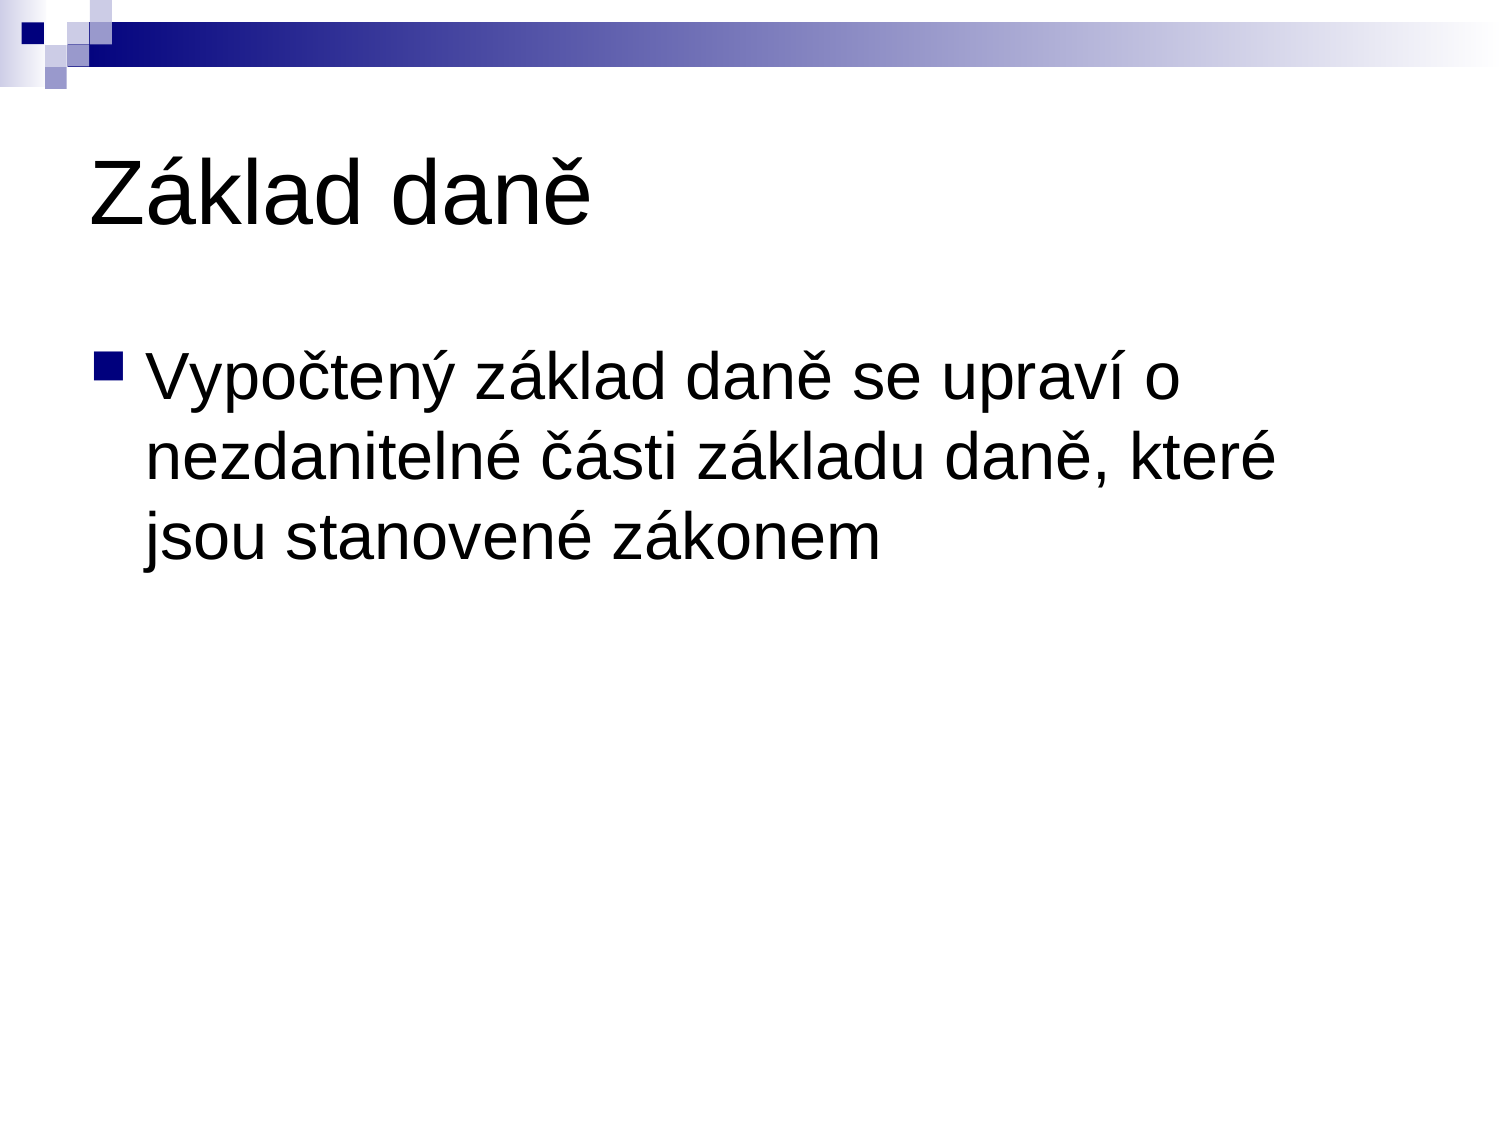

# Základ daně
Vypočtený základ daně se upraví o nezdanitelné části základu daně, které jsou stanovené zákonem